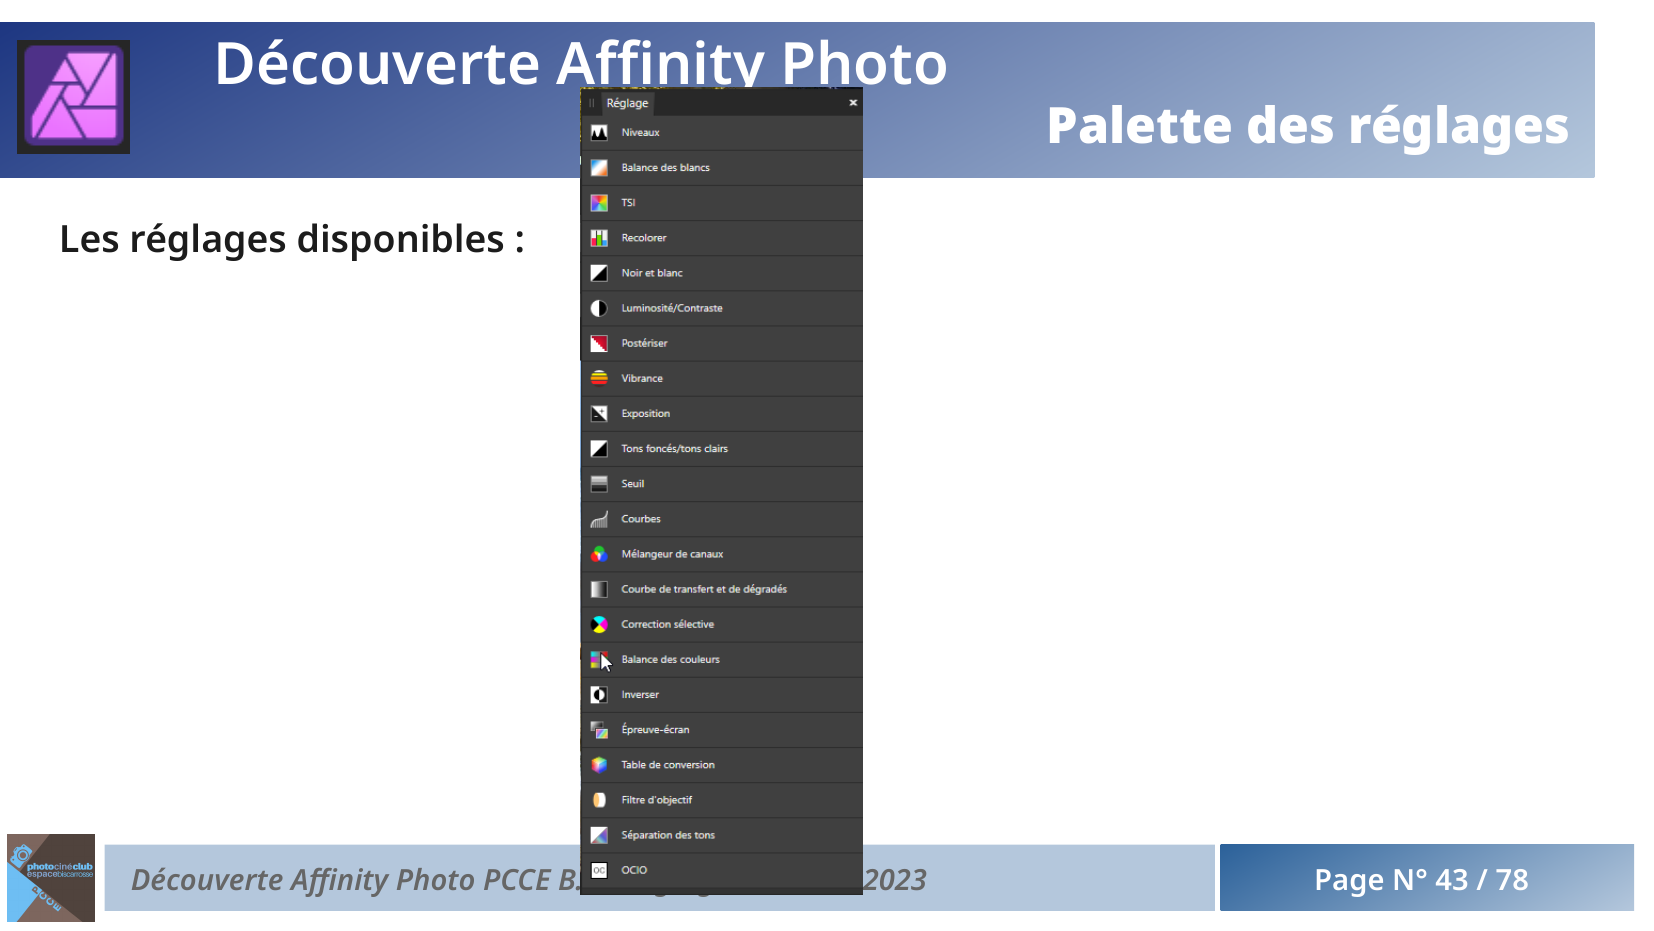

# Palette des réglages
Les réglages disponibles :